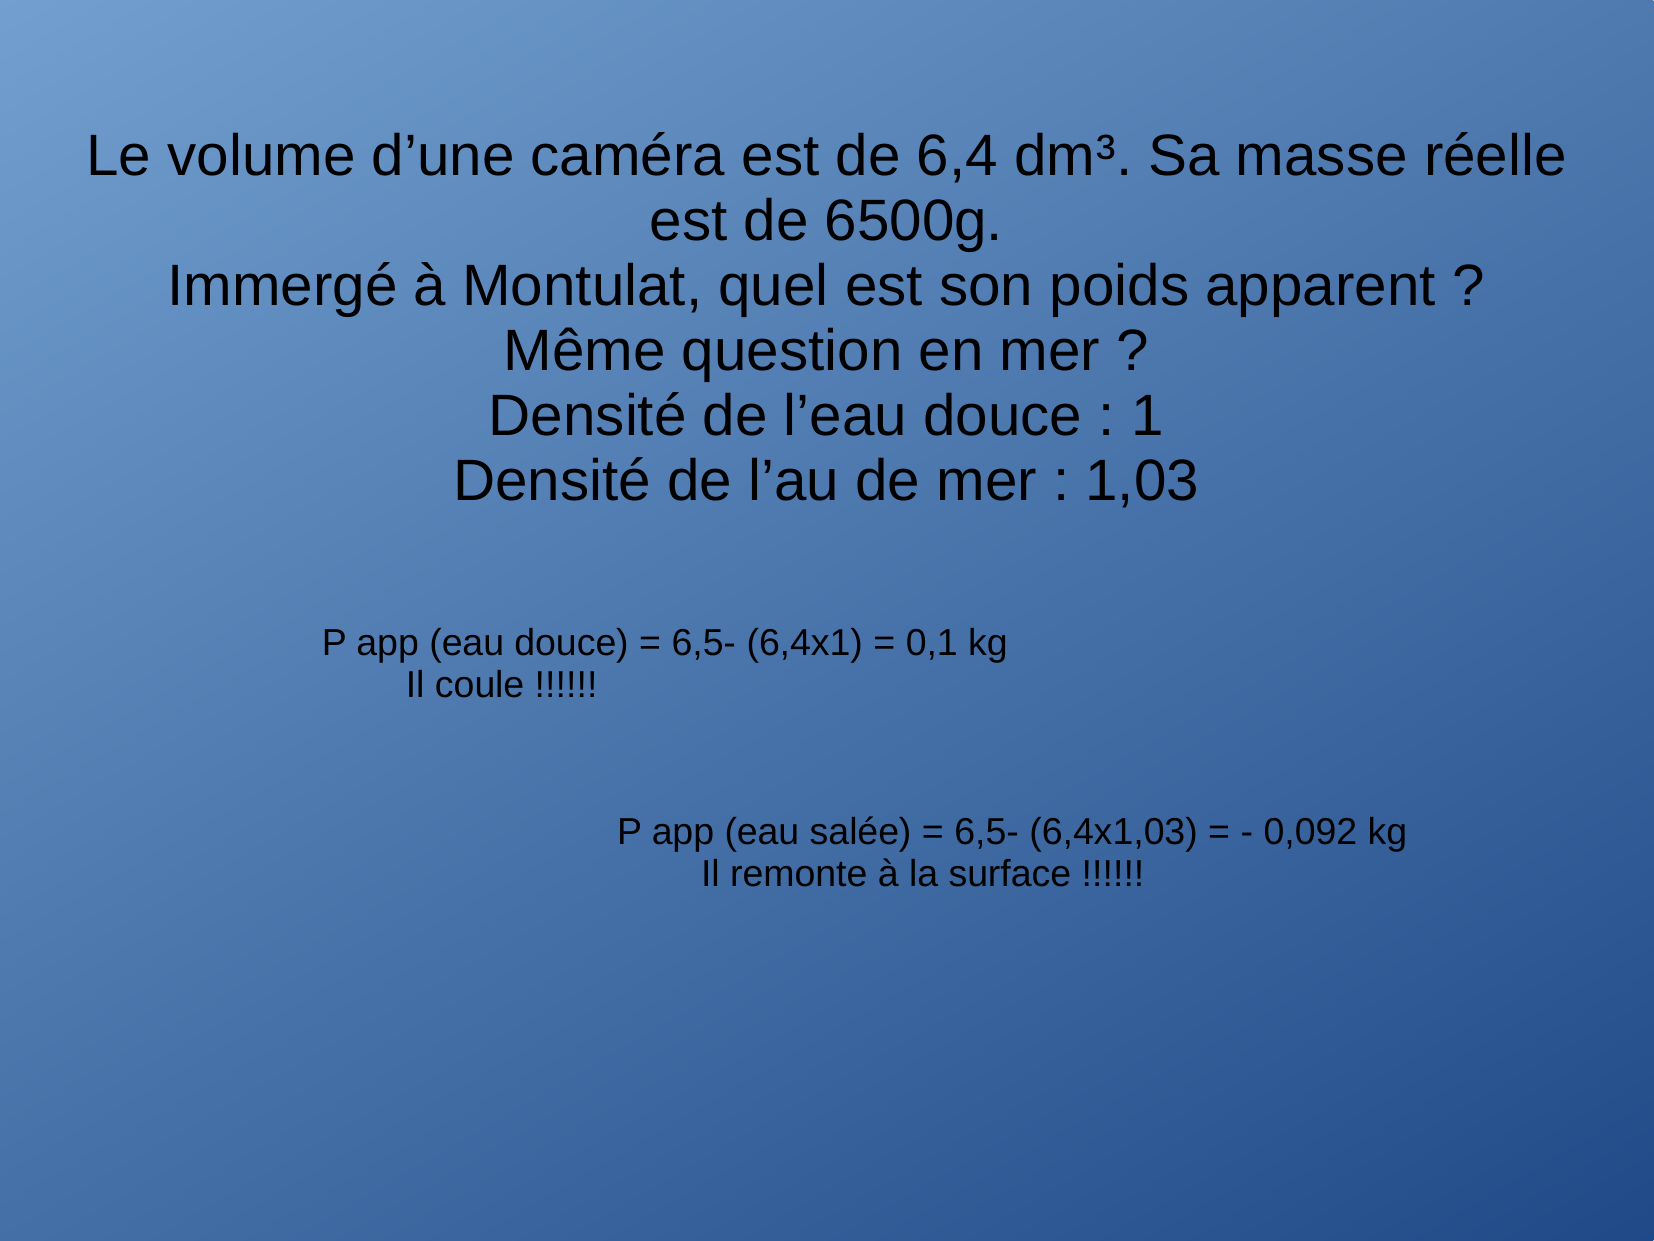

# Le volume d’une caméra est de 6,4 dm³. Sa masse réelle est de 6500g. Immergé à Montulat, quel est son poids apparent ? Même question en mer ? Densité de l’eau douce : 1 Densité de l’au de mer : 1,03
P app (eau douce) = 6,5- (6,4x1) = 0,1 kg
 Il coule !!!!!!
P app (eau salée) = 6,5- (6,4x1,03) = - 0,092 kg
 Il remonte à la surface !!!!!!